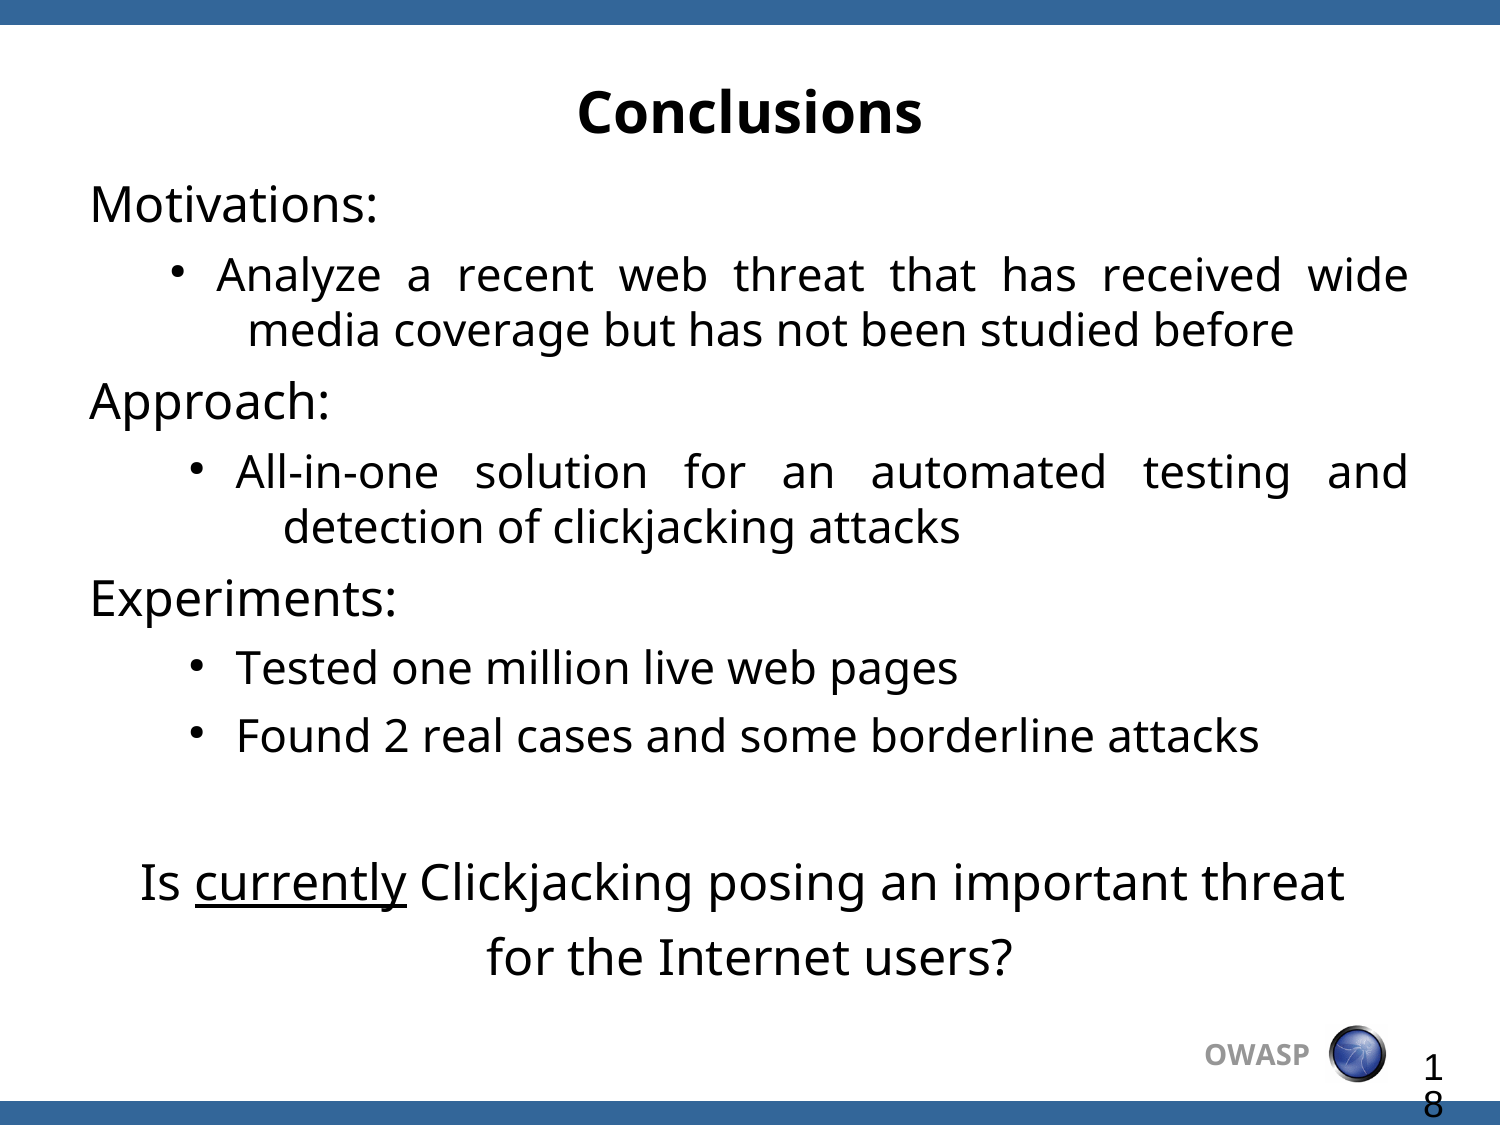

# Conclusions
Motivations:
Analyze a recent web threat that has received wide media coverage but has not been studied before
Approach:
All-in-one solution for an automated testing and detection of clickjacking attacks
Experiments:
Tested one million live web pages
Found 2 real cases and some borderline attacks
Is currently Clickjacking posing an important threat
for the Internet users?
18